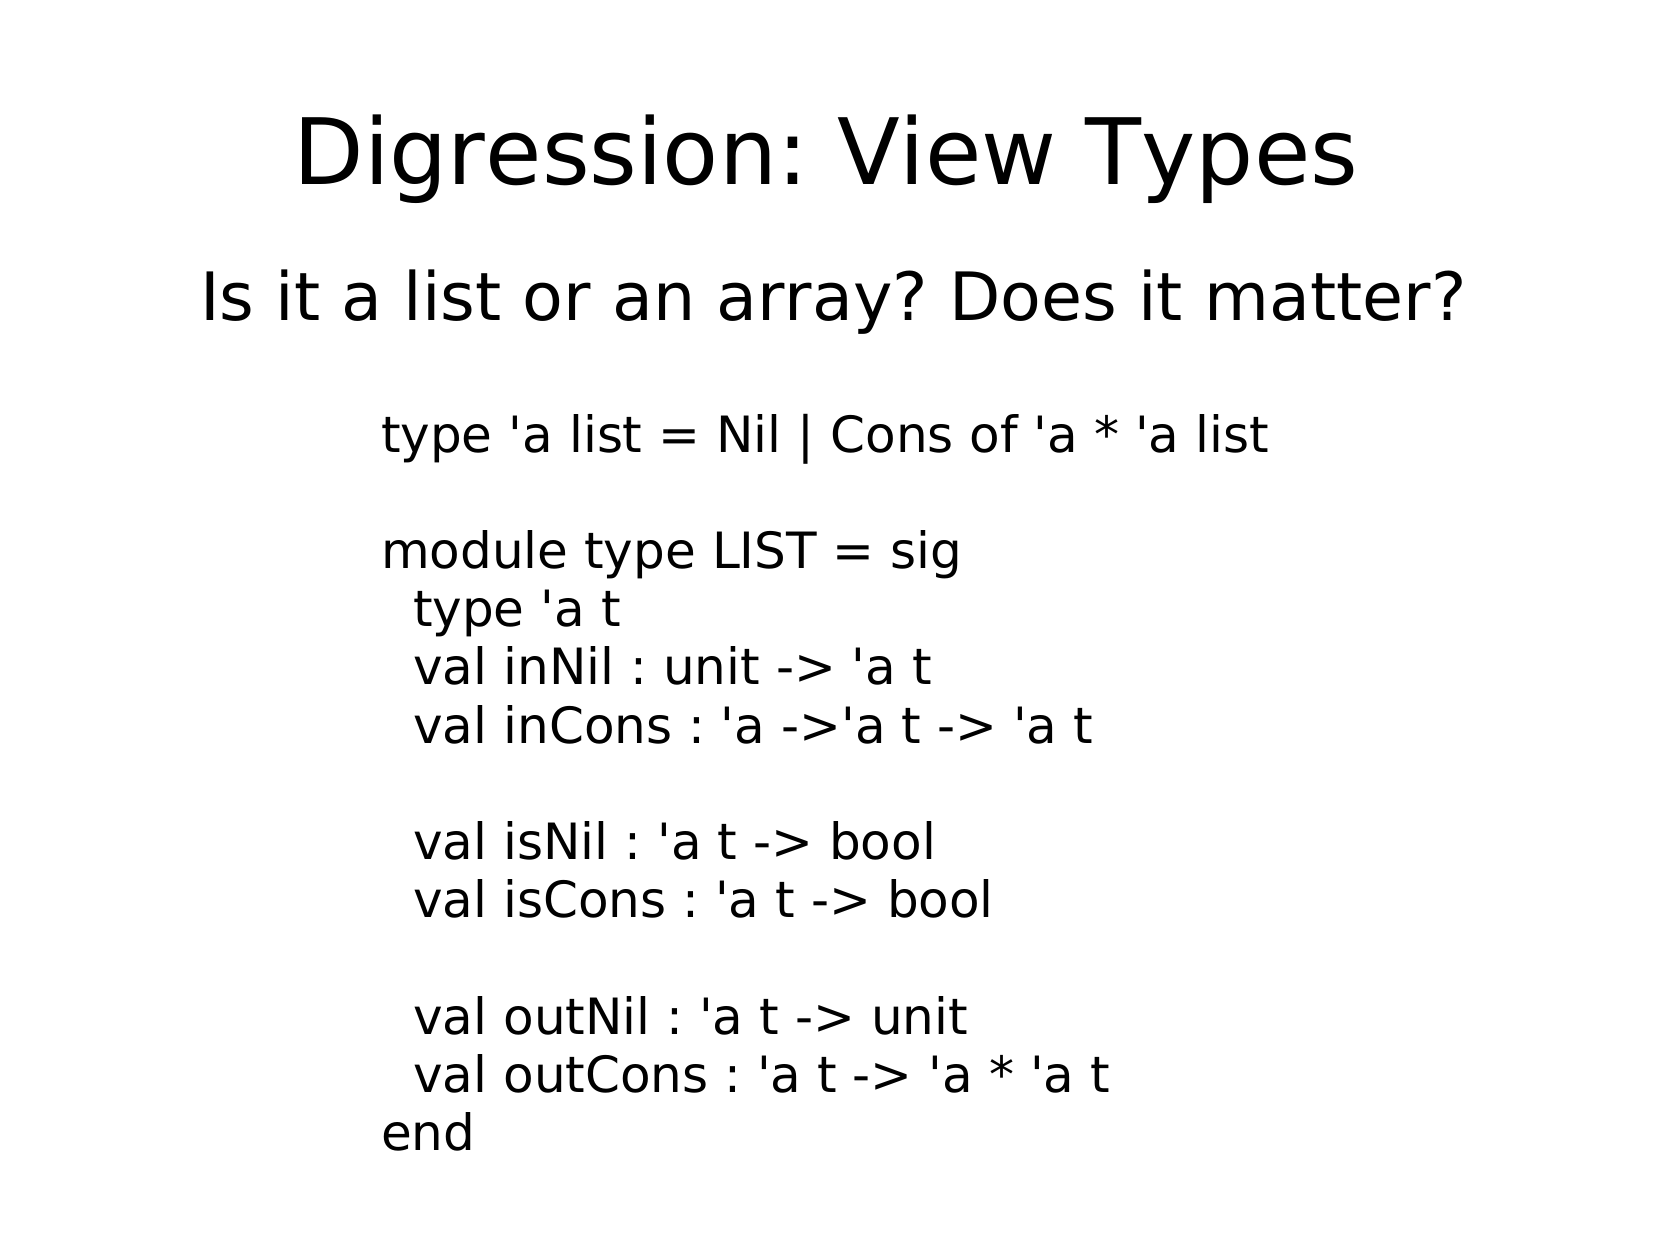

# Digression: View Types
Is it a list or an array? Does it matter?
type 'a list = Nil | Cons of 'a * 'a list
module type LIST = sig
 type 'a t
 val inNil : unit -> 'a t
 val inCons : 'a ->'a t -> 'a t
 val isNil : 'a t -> bool
 val isCons : 'a t -> bool
 val outNil : 'a t -> unit
 val outCons : 'a t -> 'a * 'a t
end